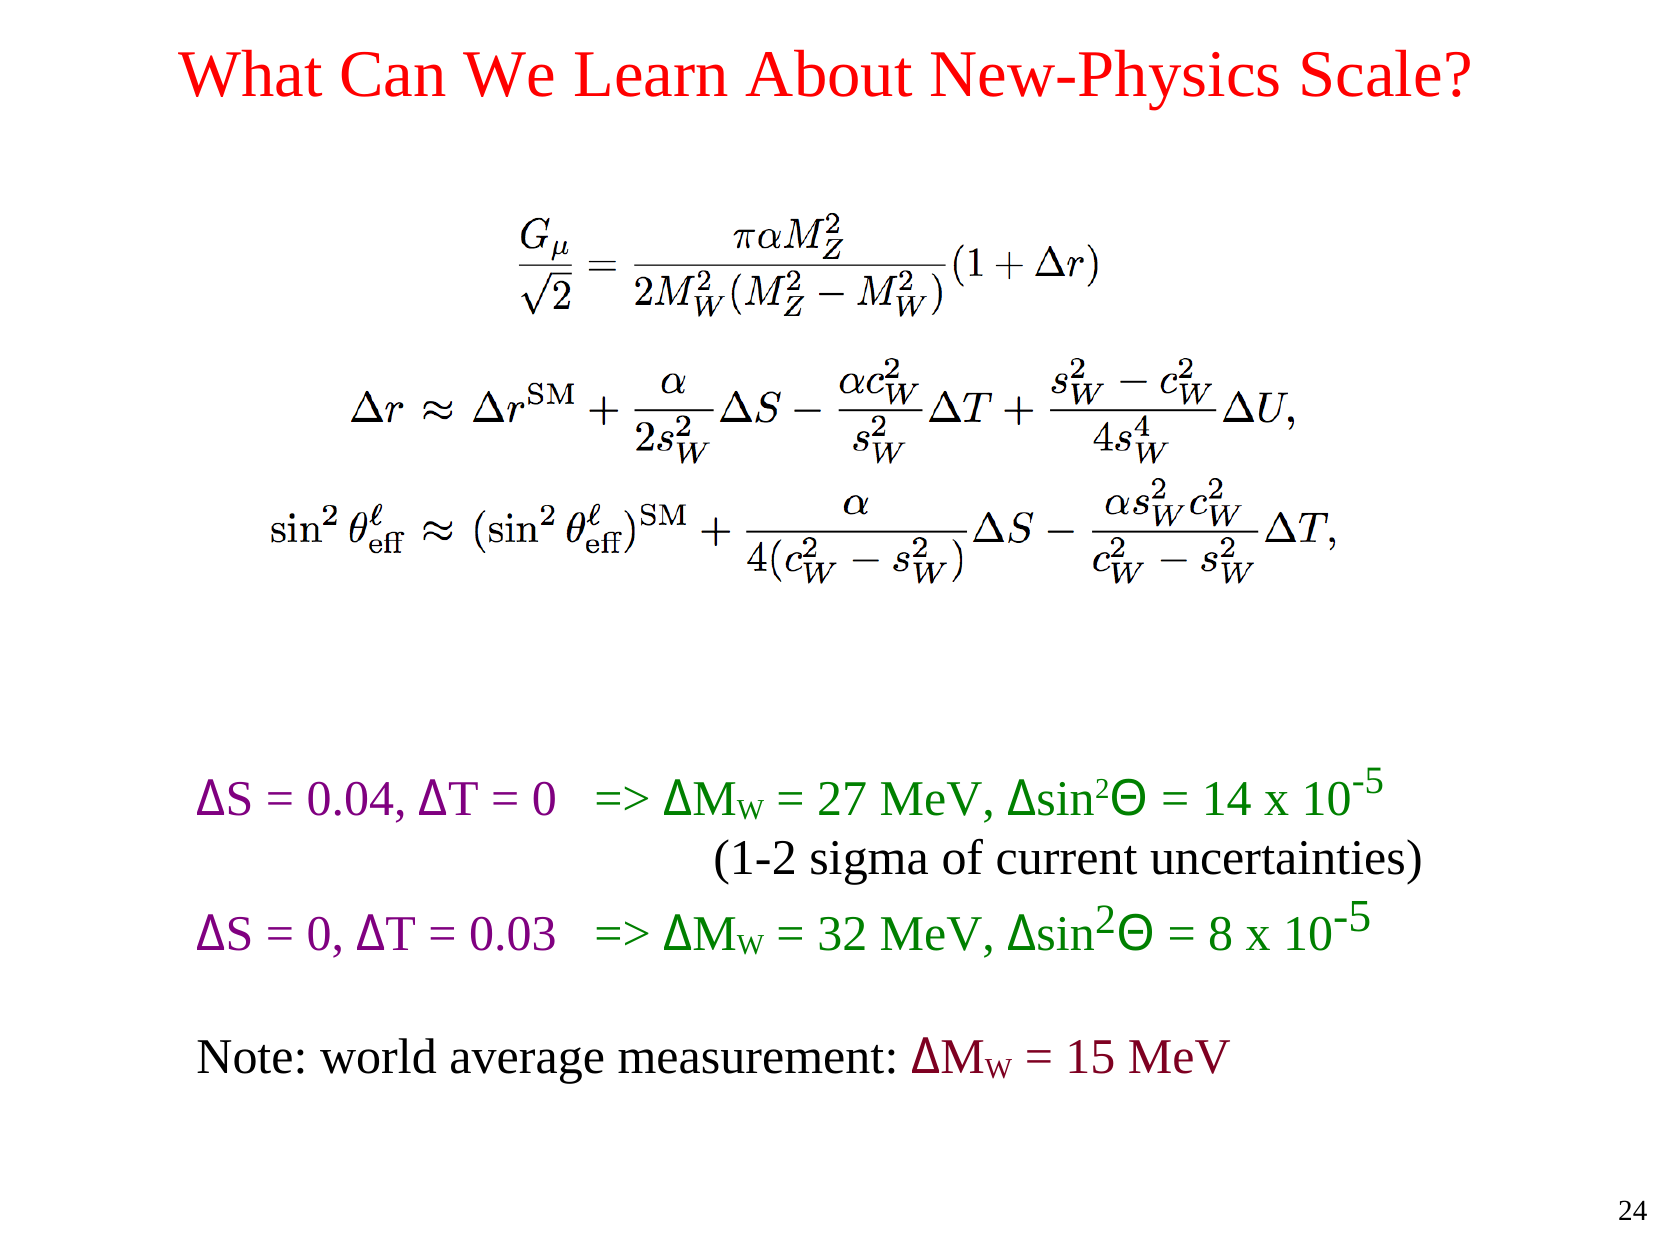

# What Can We Learn About New-Physics Scale?
ΔS = 0.04, ΔT = 0 => ΔMW = 27 MeV, Δsin2Θ = 14 x 10-5
			 	(1-2 sigma of current uncertainties)
ΔS = 0, ΔT = 0.03 => ΔMW = 32 MeV, Δsin2Θ = 8 x 10-5
Note: world average measurement: ΔMW = 15 MeV
24